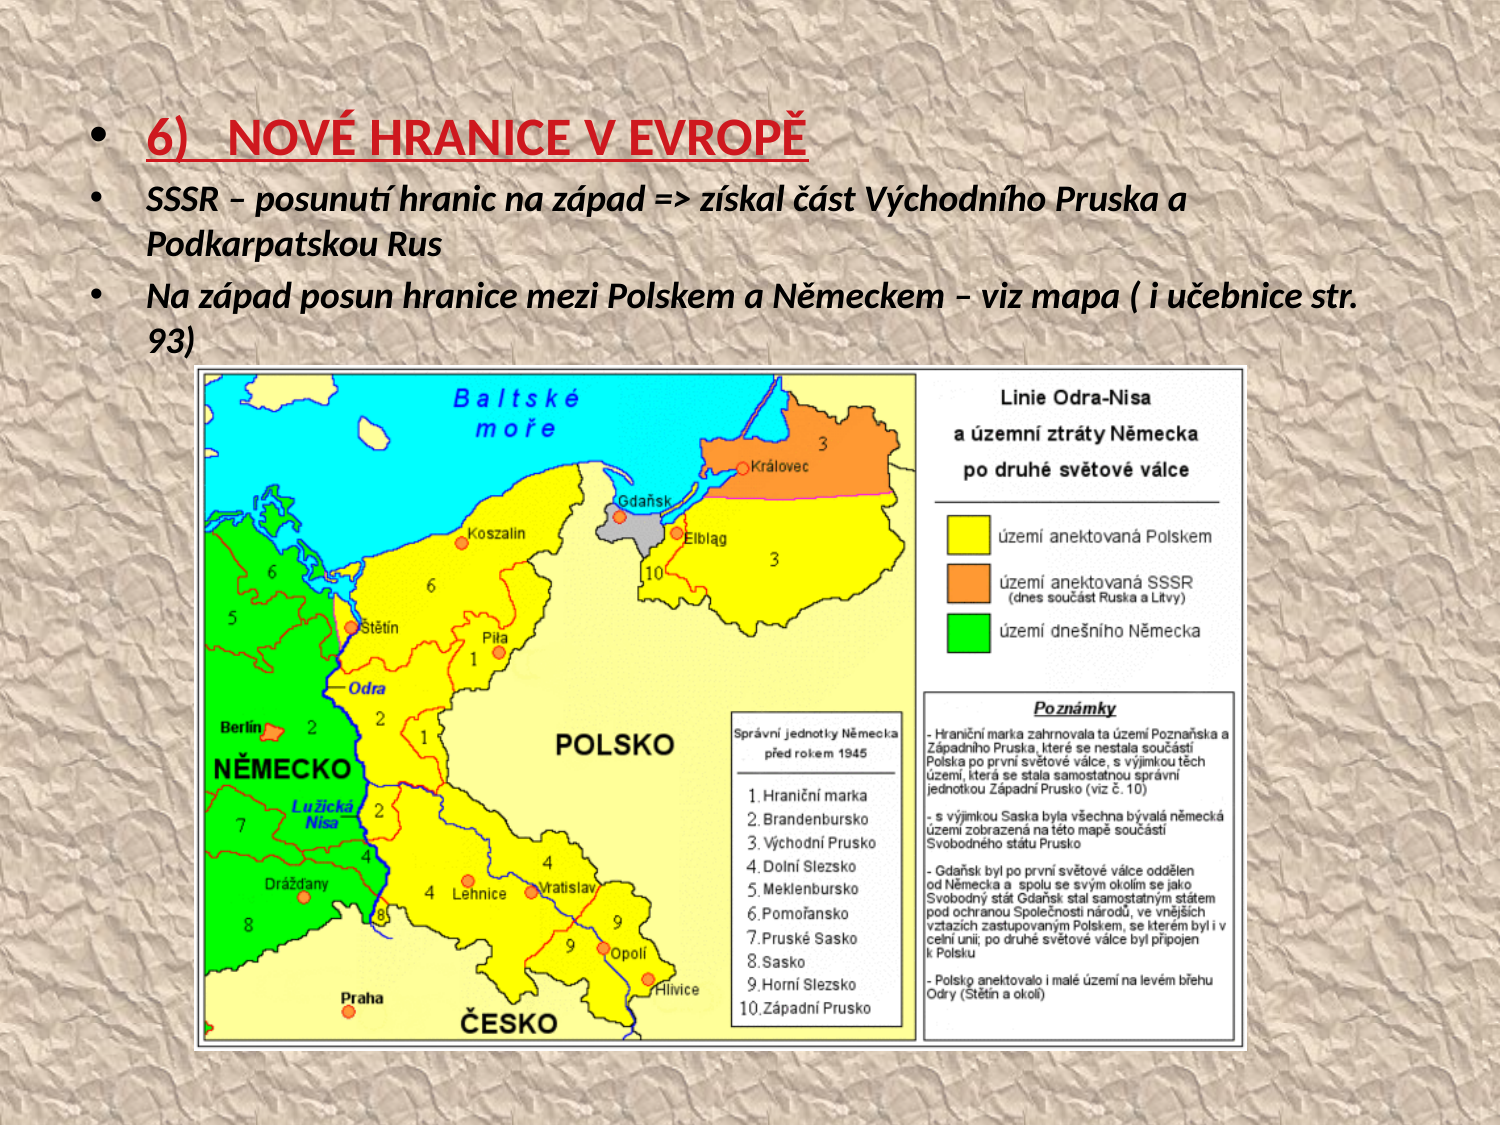

6) NOVÉ HRANICE V EVROPĚ
SSSR – posunutí hranic na západ => získal část Východního Pruska a Podkarpatskou Rus
Na západ posun hranice mezi Polskem a Německem – viz mapa ( i učebnice str. 93)